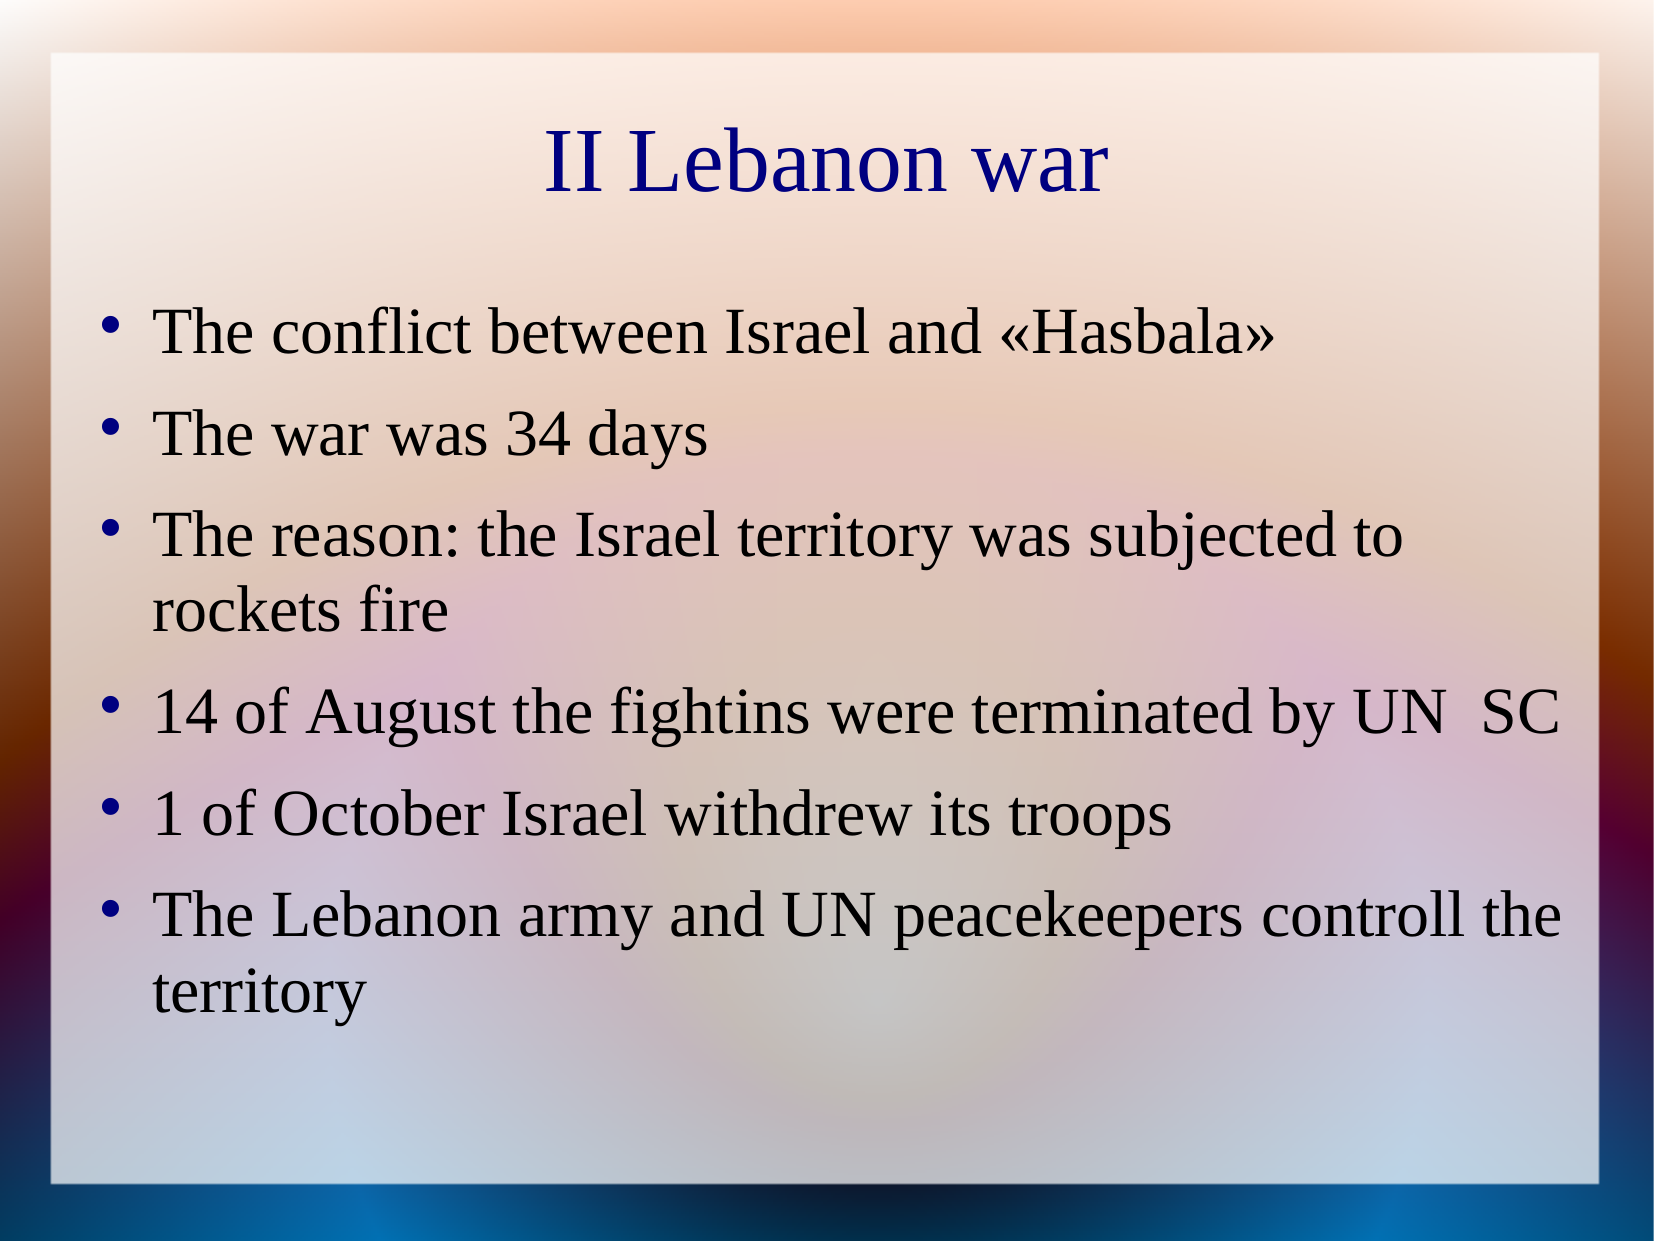

# II Lebanon war
The conflict between Israel and «Hasbala»
The war was 34 days
The reason: the Israel territory was subjected to rockets fire
14 of August the fightins were terminated by UN SC
1 of October Israel withdrew its troops
The Lebanon army and UN peacekeepers controll the territory